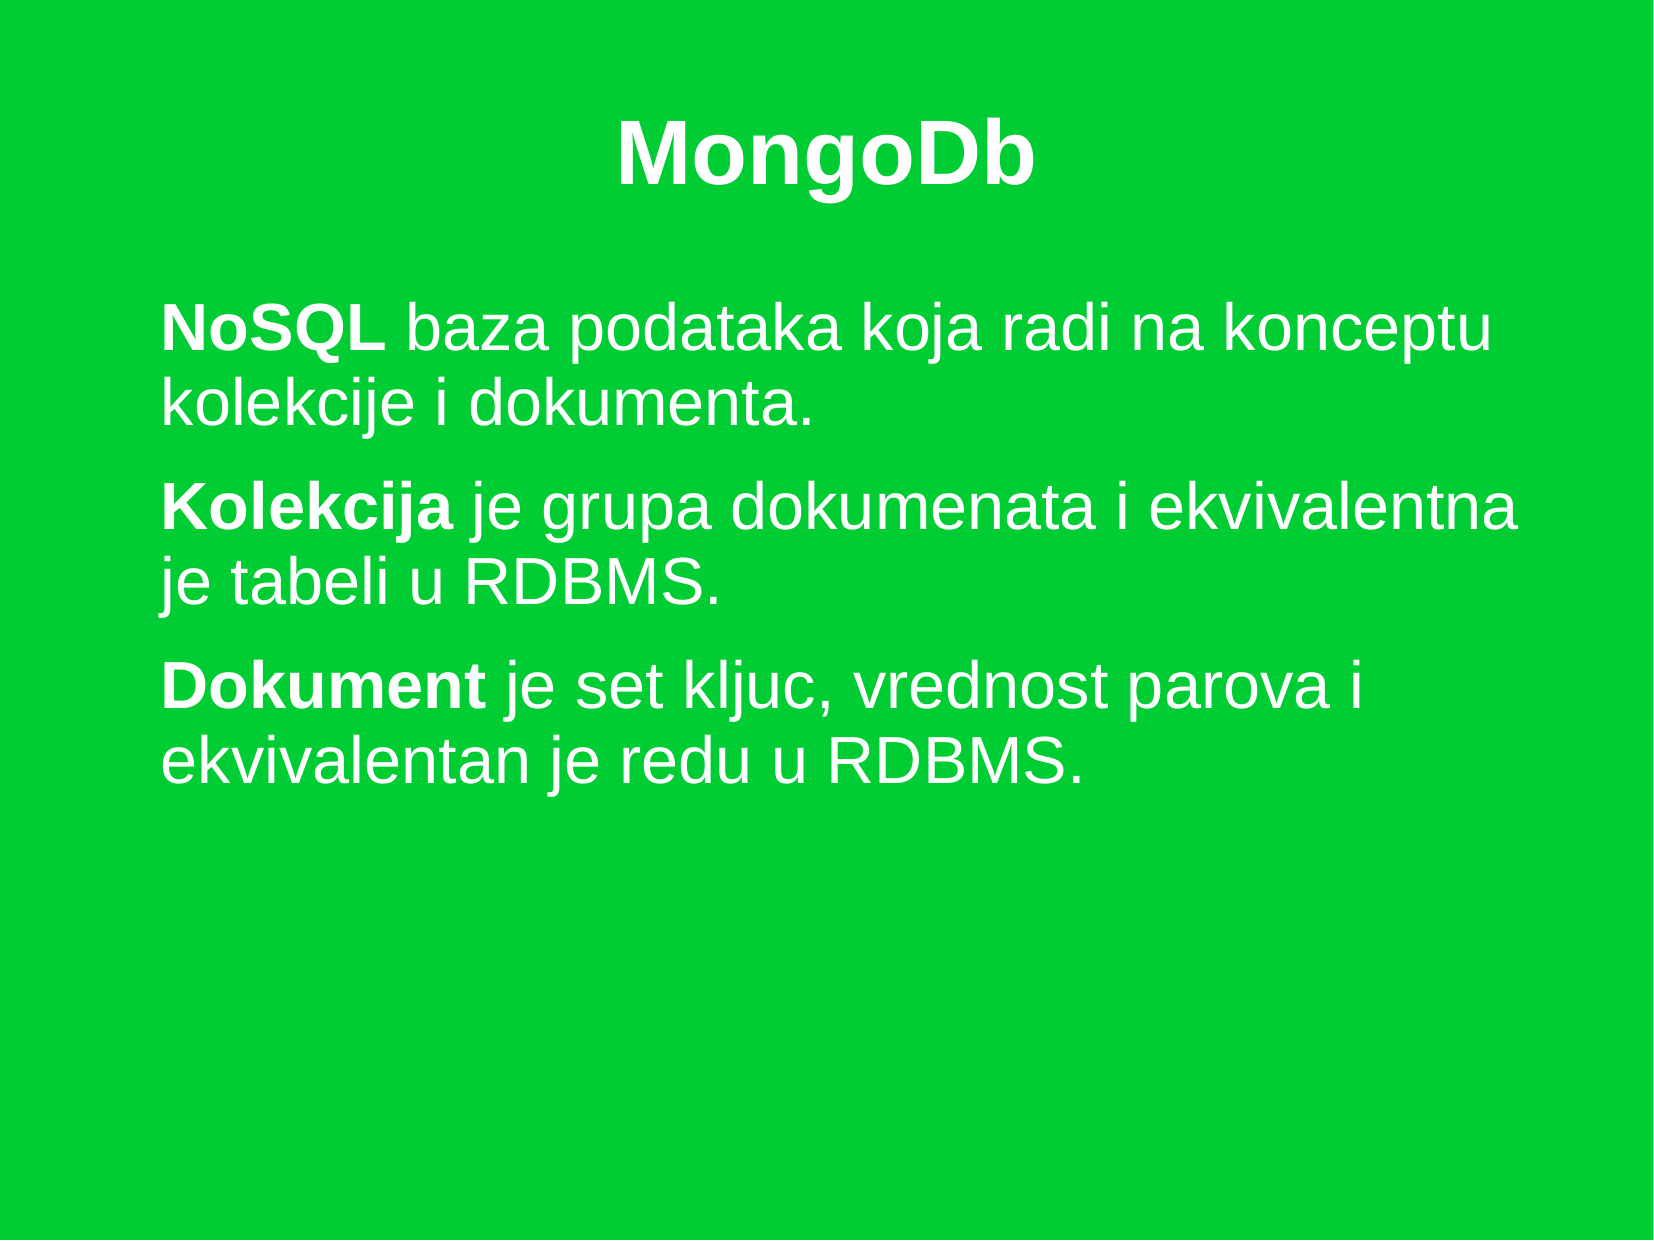

# MongoDb
NoSQL baza podataka koja radi na konceptu kolekcije i dokumenta.
Kolekcija je grupa dokumenata i ekvivalentna je tabeli u RDBMS.
Dokument je set kljuc, vrednost parova i ekvivalentan je redu u RDBMS.